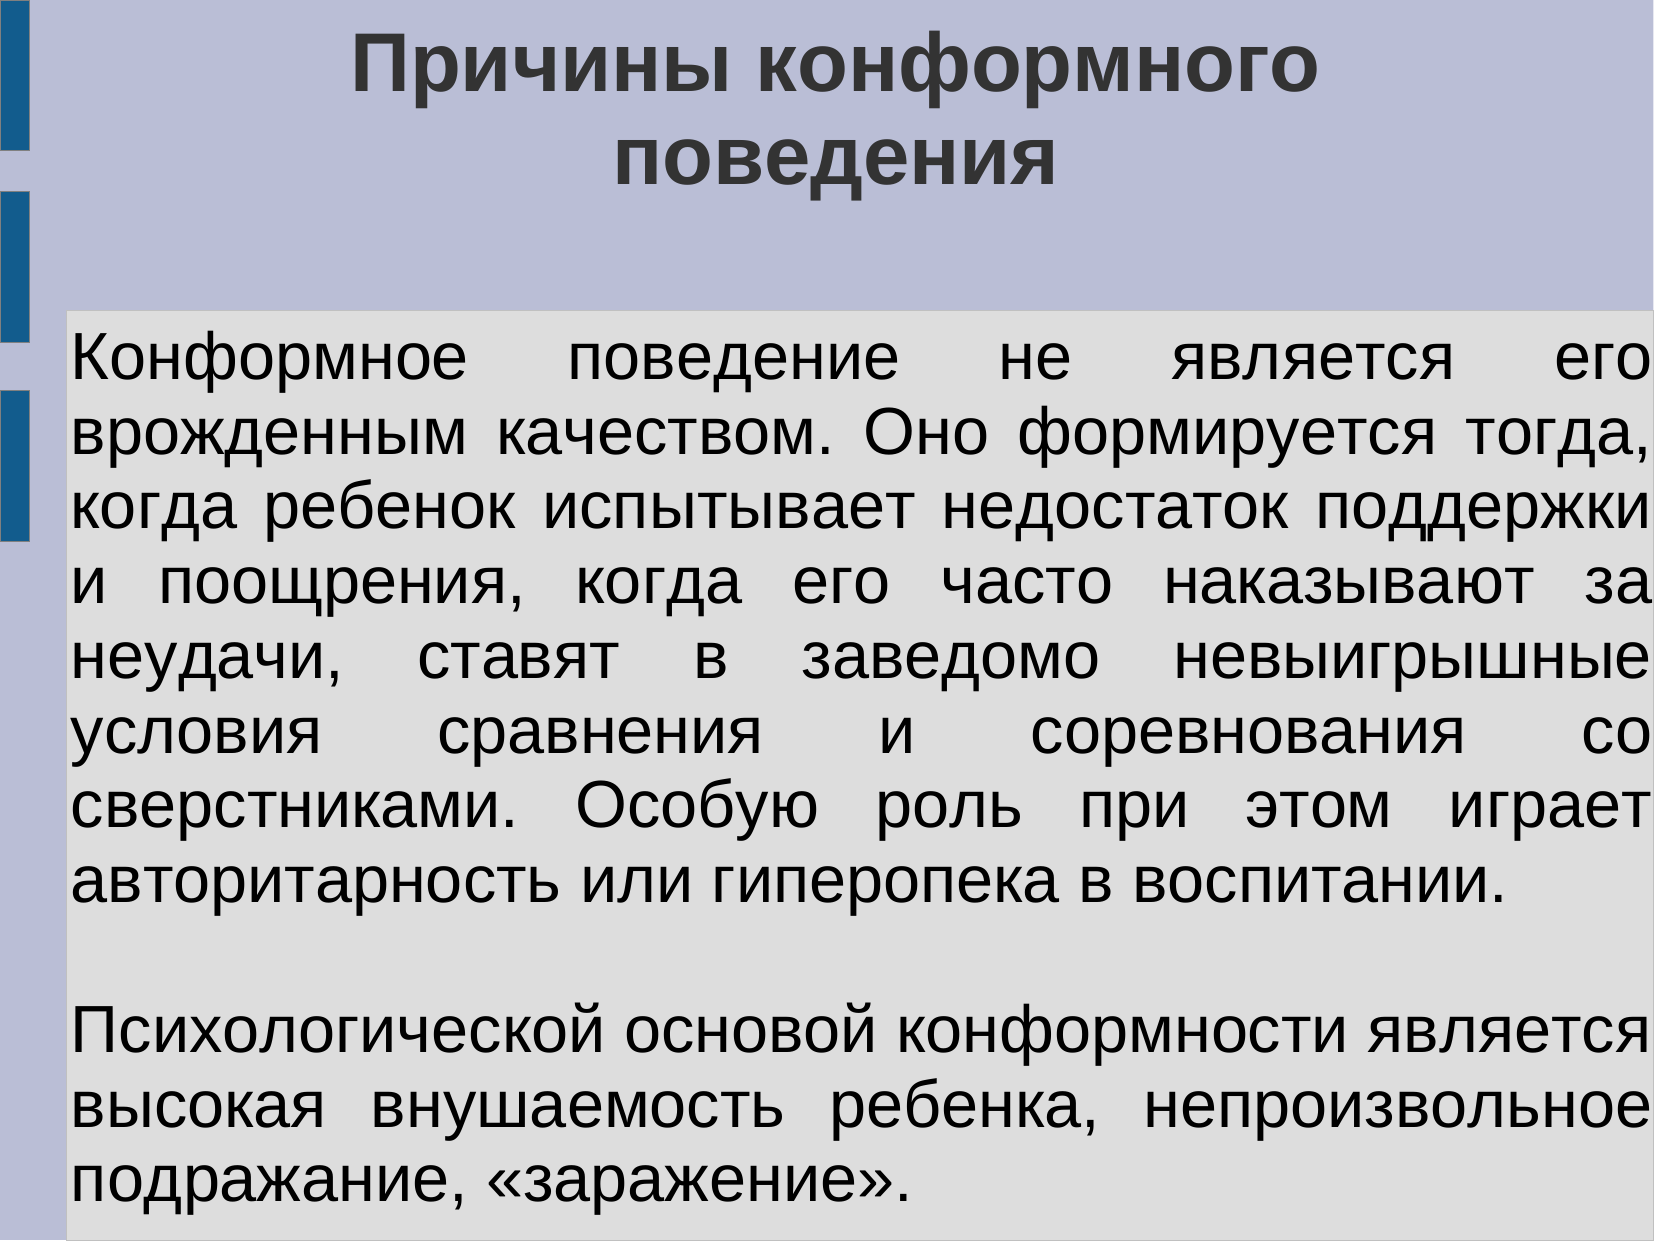

# Причины конформного поведения
Конформное поведение не является его врожденным качеством. Оно формируется тогда, когда ребенок испытывает недостаток поддержки и поощрения, когда его часто наказывают за неудачи, ставят в заведомо невыигрышные условия сравнения и соревнования со сверстниками. Особую роль при этом играет авторитарность или гиперопека в воспитании.
Психологической основой конформности является высокая внушаемость ребенка, непроизвольное подражание, «заражение».